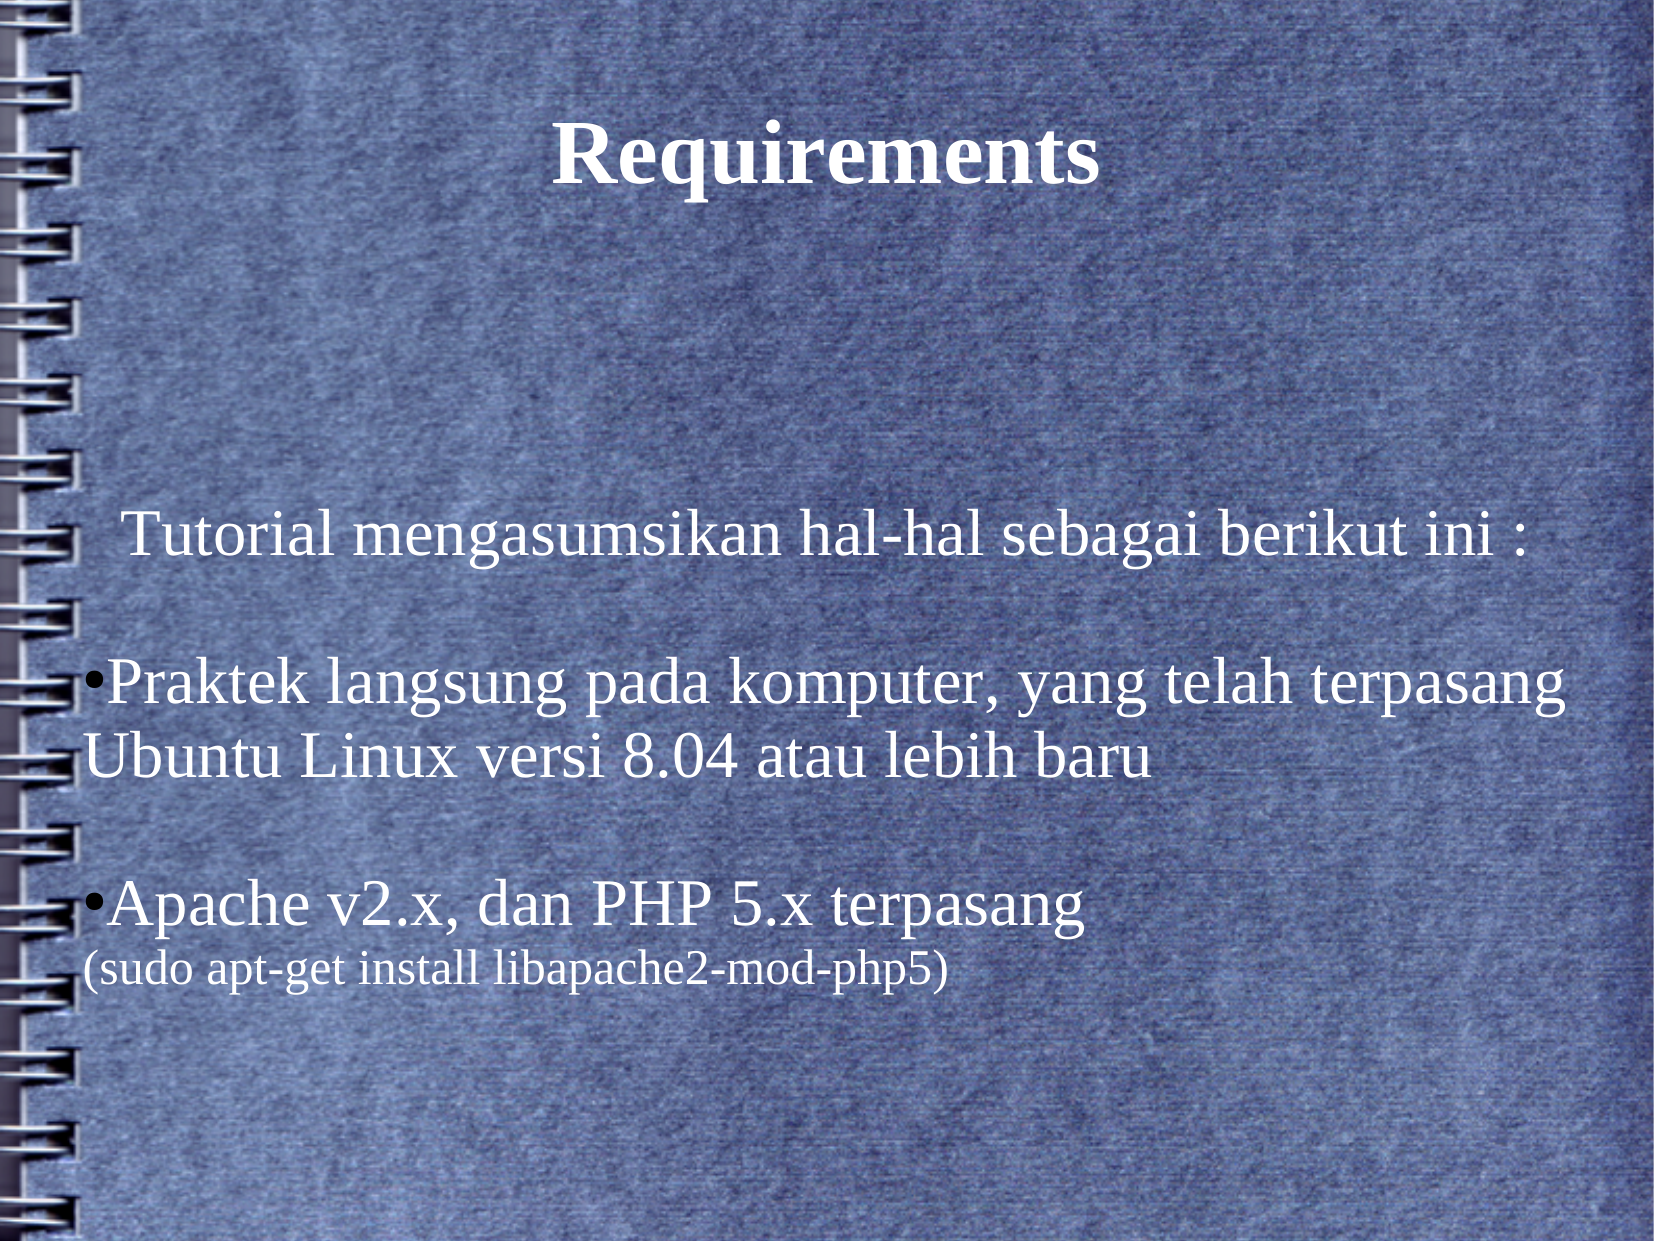

# Requirements
Tutorial mengasumsikan hal-hal sebagai berikut ini :
Praktek langsung pada komputer, yang telah terpasang Ubuntu Linux versi 8.04 atau lebih baru
Apache v2.x, dan PHP 5.x terpasang
(sudo apt-get install libapache2-mod-php5)